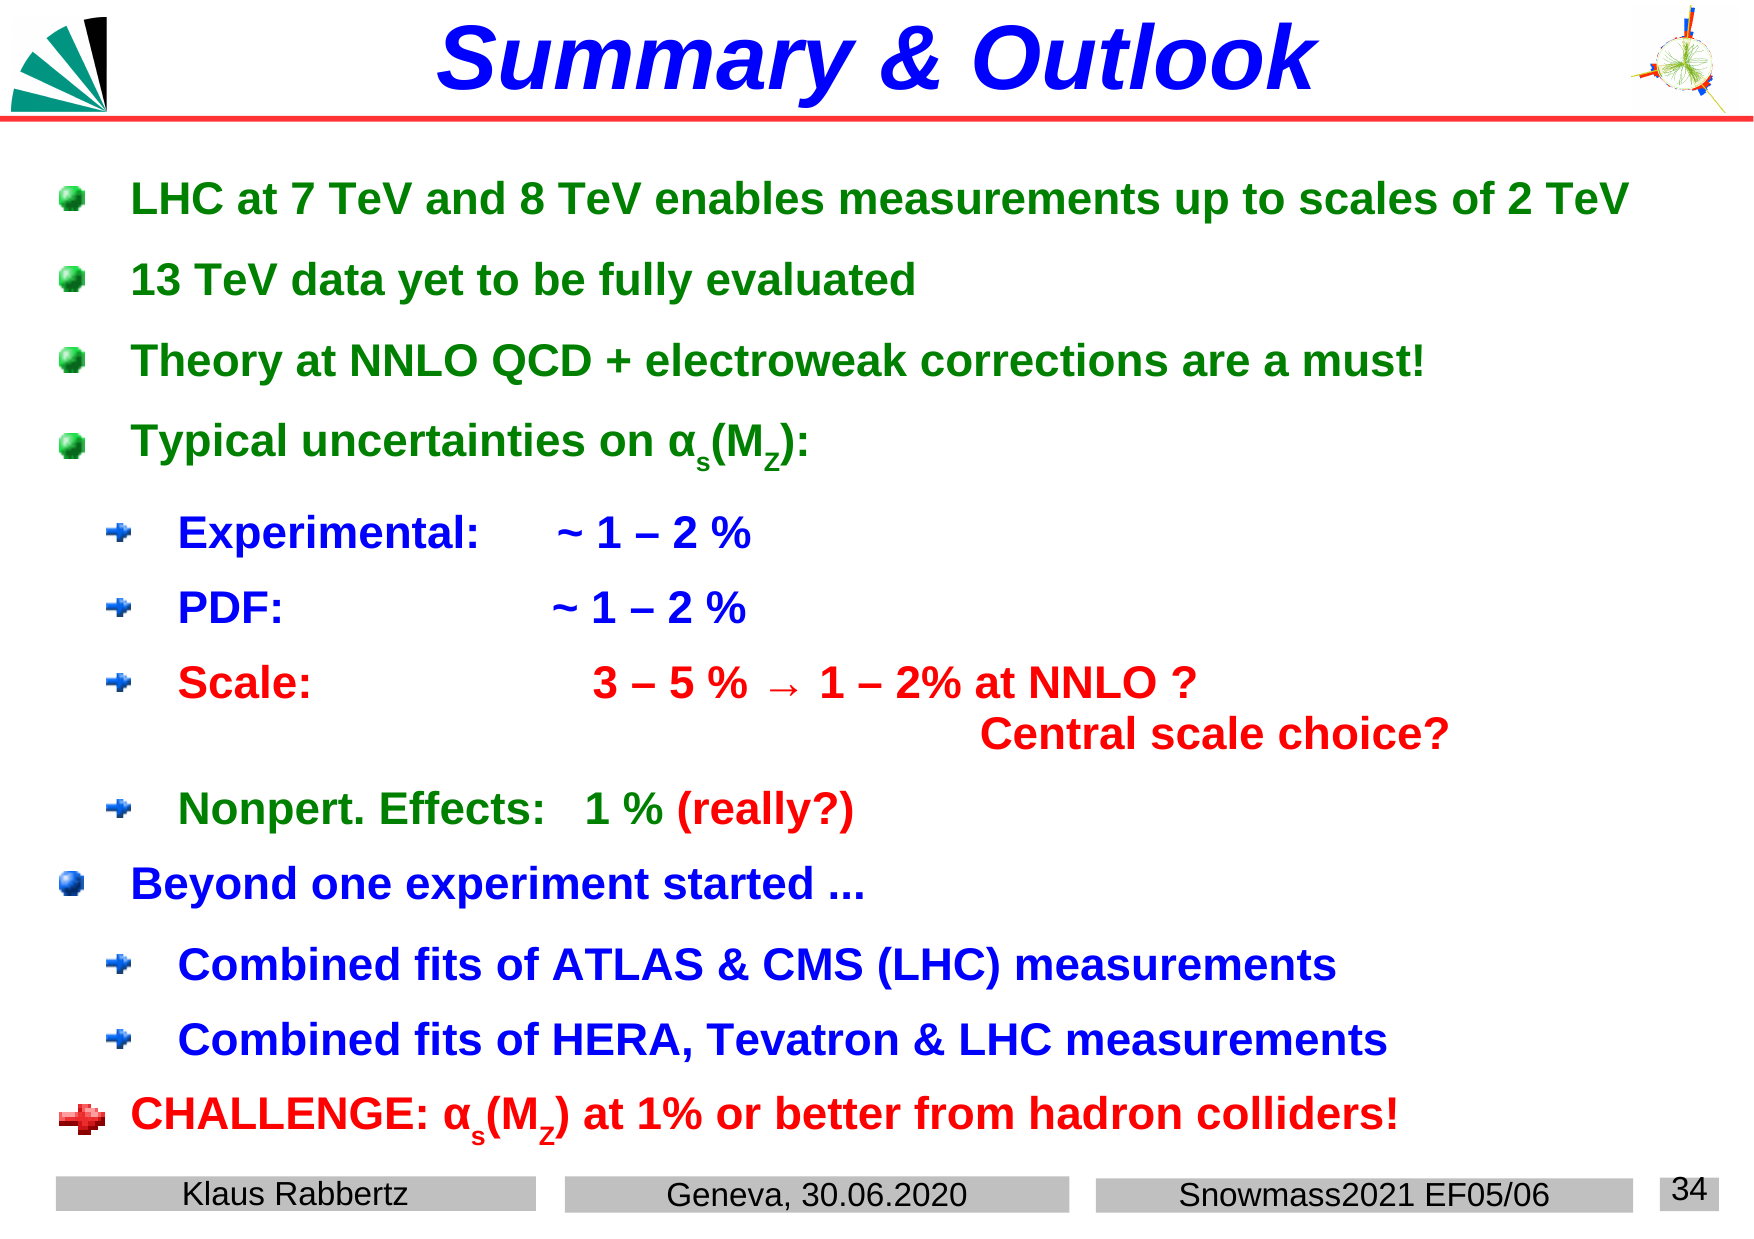

# Summary & Outlook
LHC at 7 TeV and 8 TeV enables measurements up to scales of 2 TeV
13 TeV data yet to be fully evaluated
Theory at NNLO QCD + electroweak corrections are a must!
Typical uncertainties on αs(MZ):
Experimental: ~ 1 – 2 %
PDF: ~ 1 – 2 %
Scale: 3 – 5 % → 1 – 2% at NNLO ? Central scale choice?
Nonpert. Effects: 1 % (really?)
Beyond one experiment started ...
Combined fits of ATLAS & CMS (LHC) measurements
Combined fits of HERA, Tevatron & LHC measurements
CHALLENGE: αs(MZ) at 1% or better from hadron colliders!